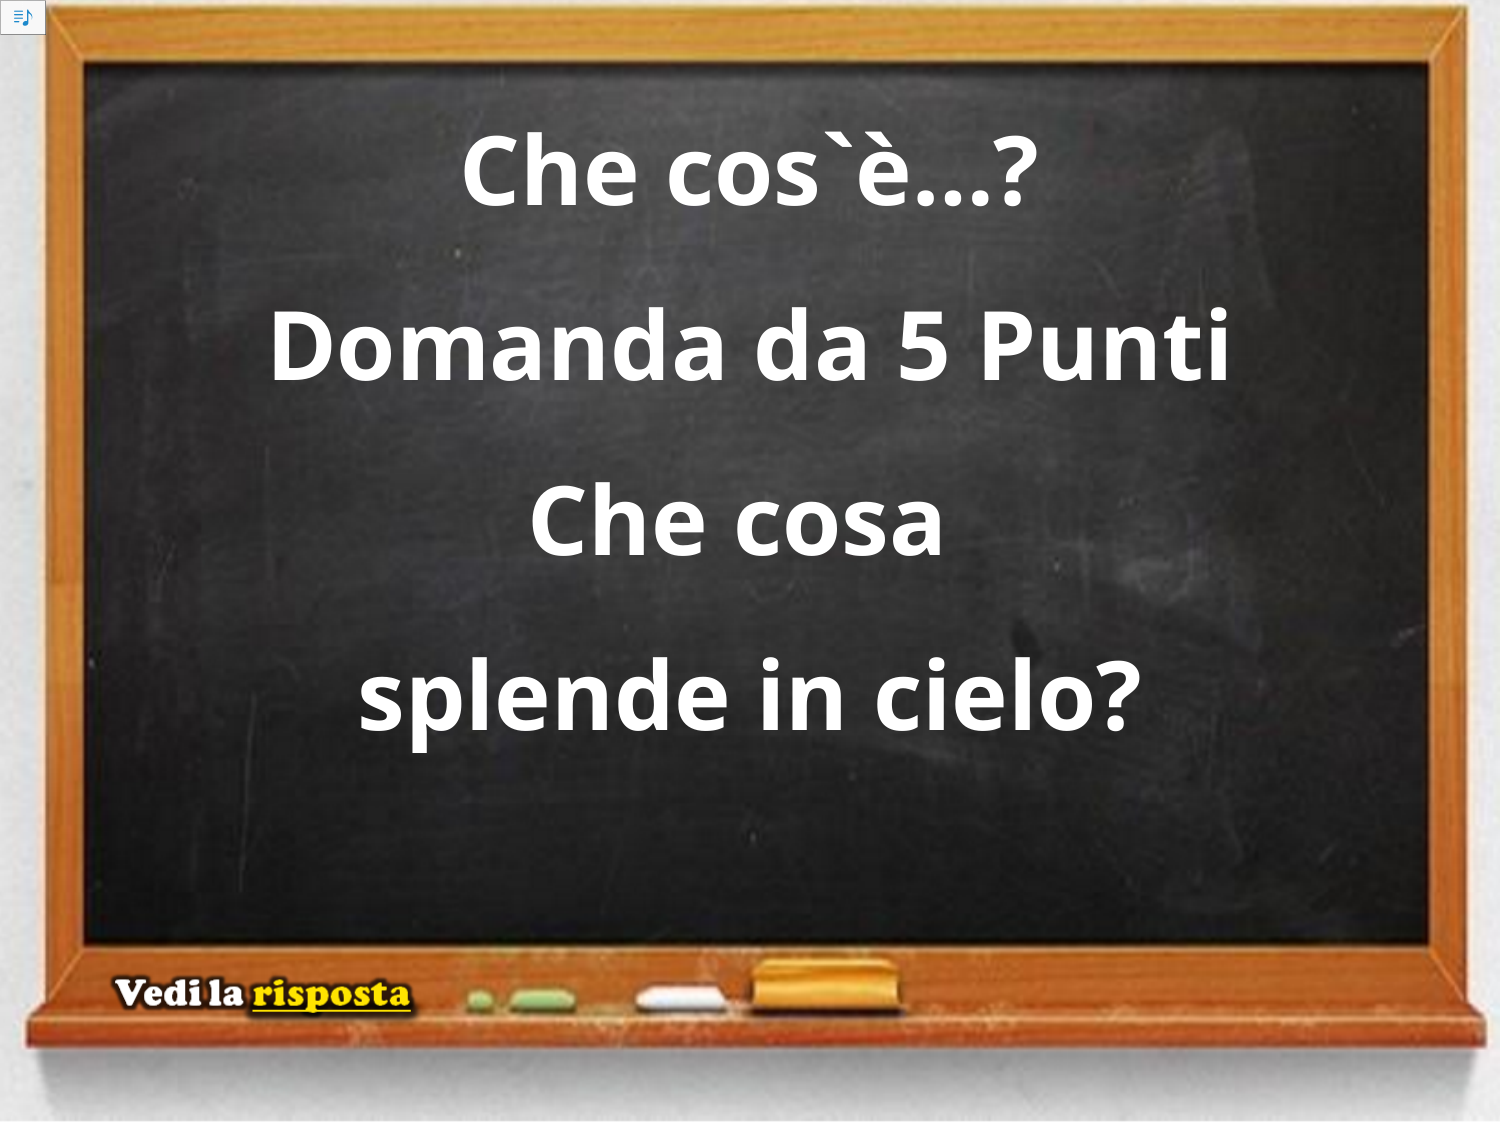

Che cos`è…?
Domanda da 5 Punti
Che cosa
splende in cielo?